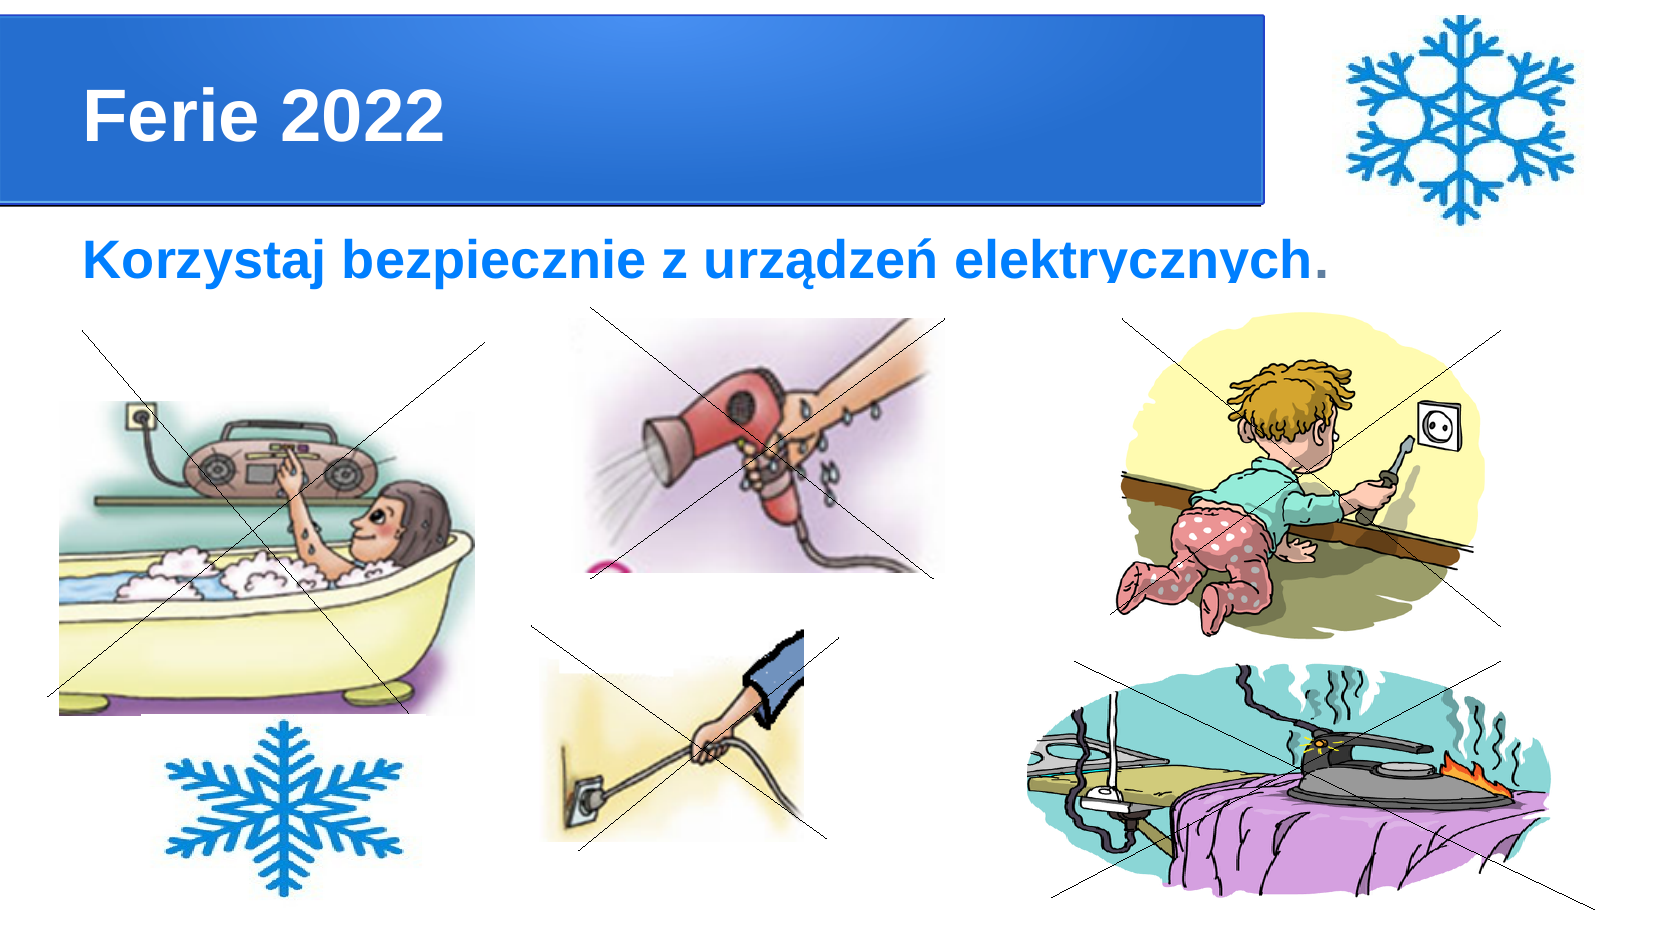

# Ferie 2022
Korzystaj bezpiecznie z urządzeń elektrycznych.